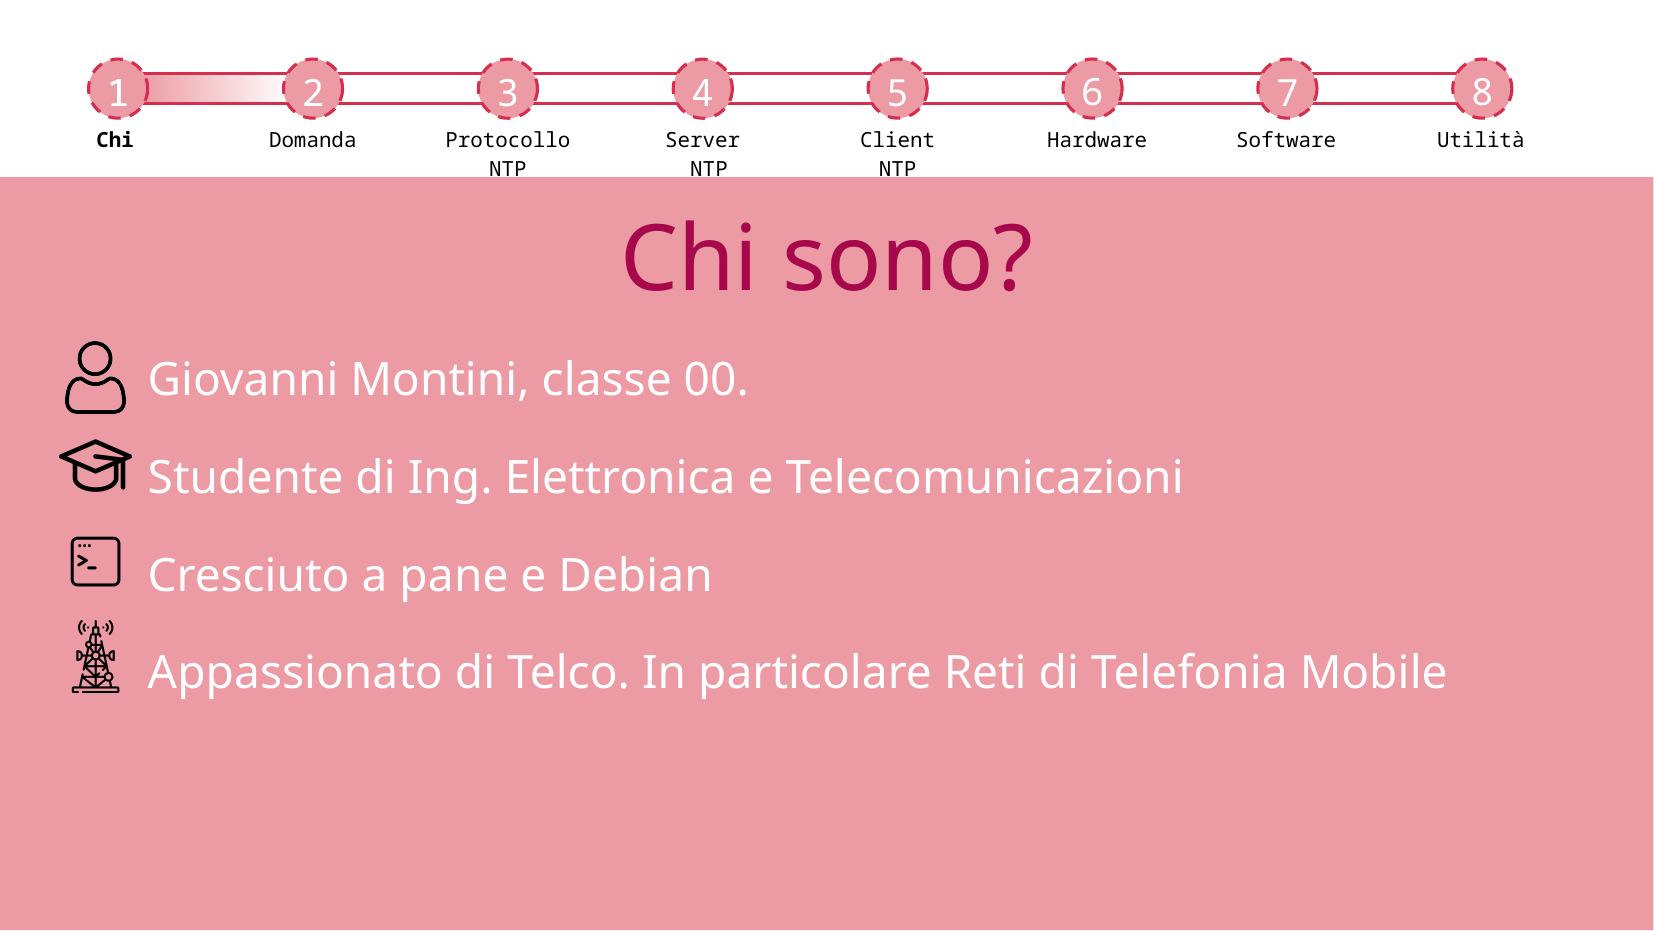

6
8
5
1
2
3
7
1
1
4
Client
NTP
Chi
Domanda
Protocollo
NTP
Server
 NTP
Hardware
Software
Utilità
# Chi sono?
Giovanni Montini, classe 00.
Studente di Ing. Elettronica e Telecomunicazioni
Cresciuto a pane e Debian
Appassionato di Telco. In particolare Reti di Telefonia Mobile